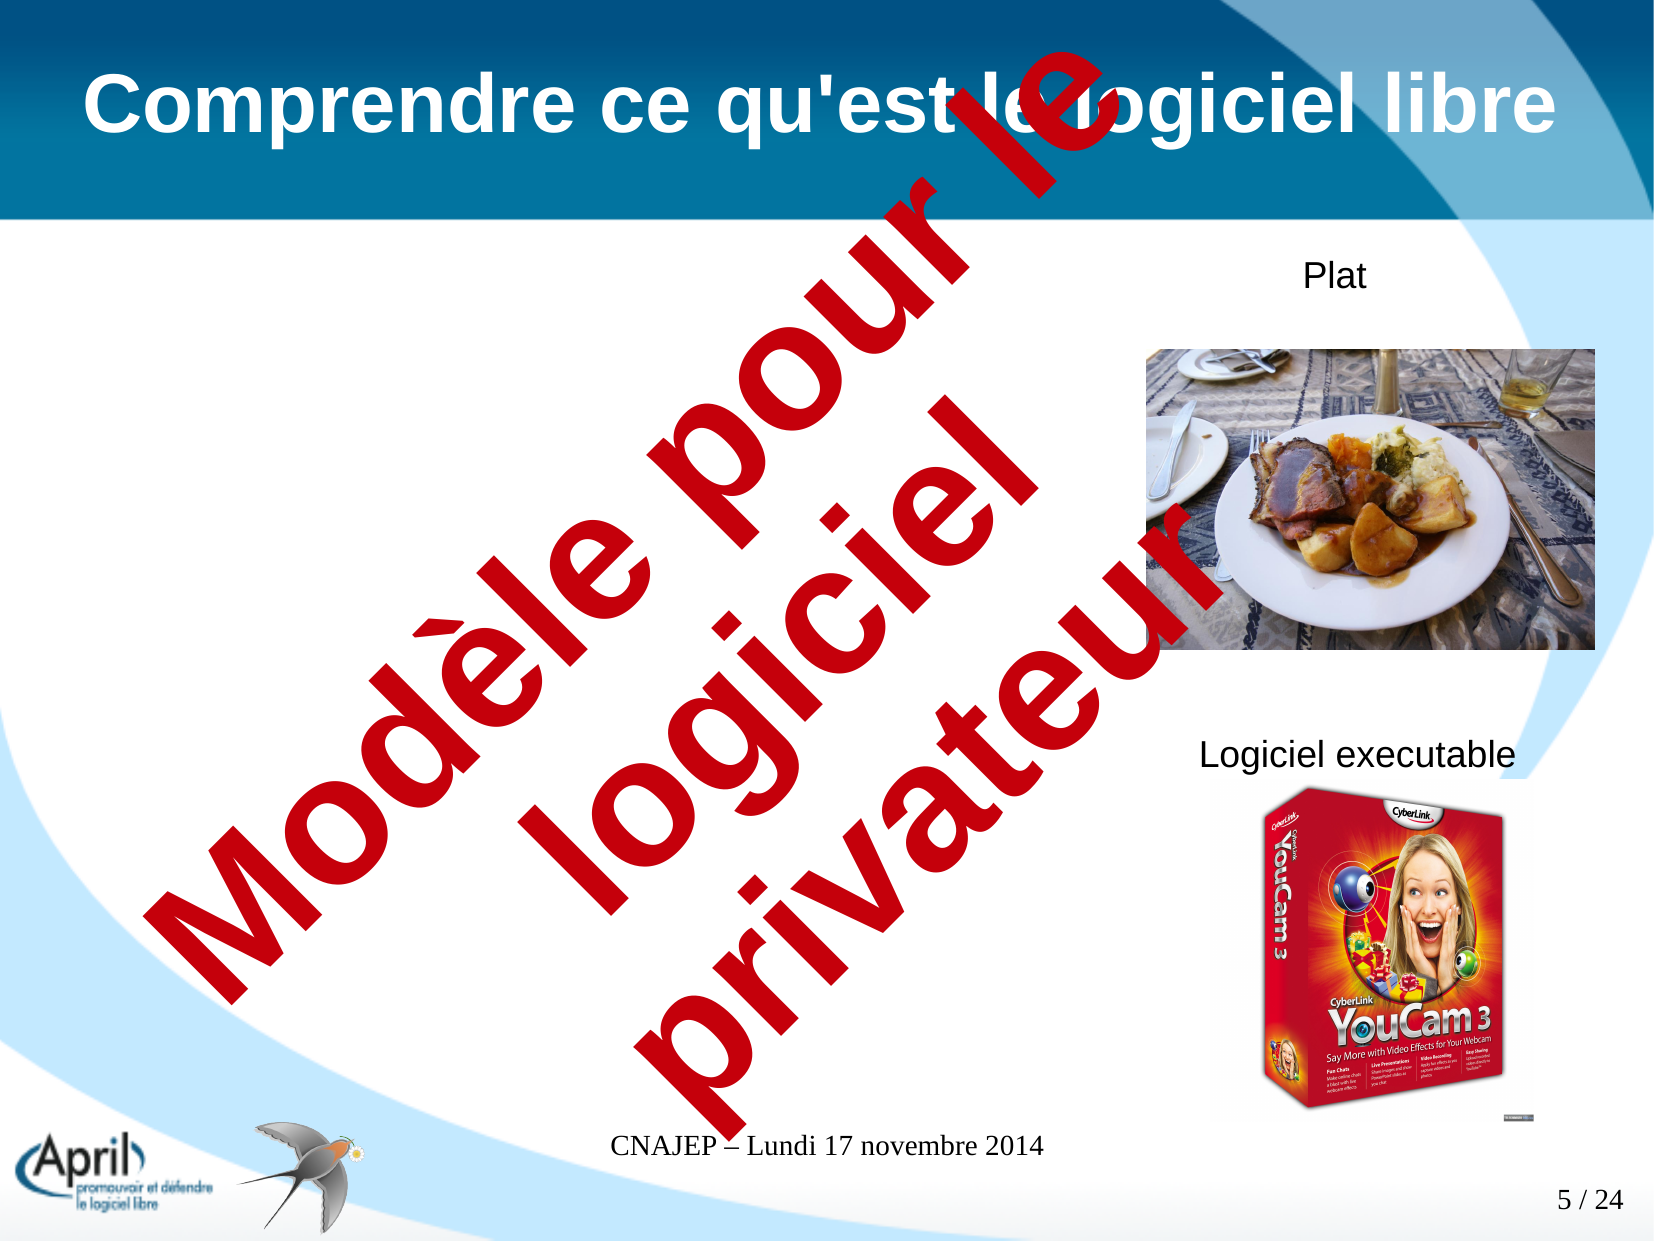

# Comprendre ce qu'est le logiciel libre
Plat
Modèle pour le logiciel privateur
Logiciel executable
17 novembre 2014 - CNAJEP
5